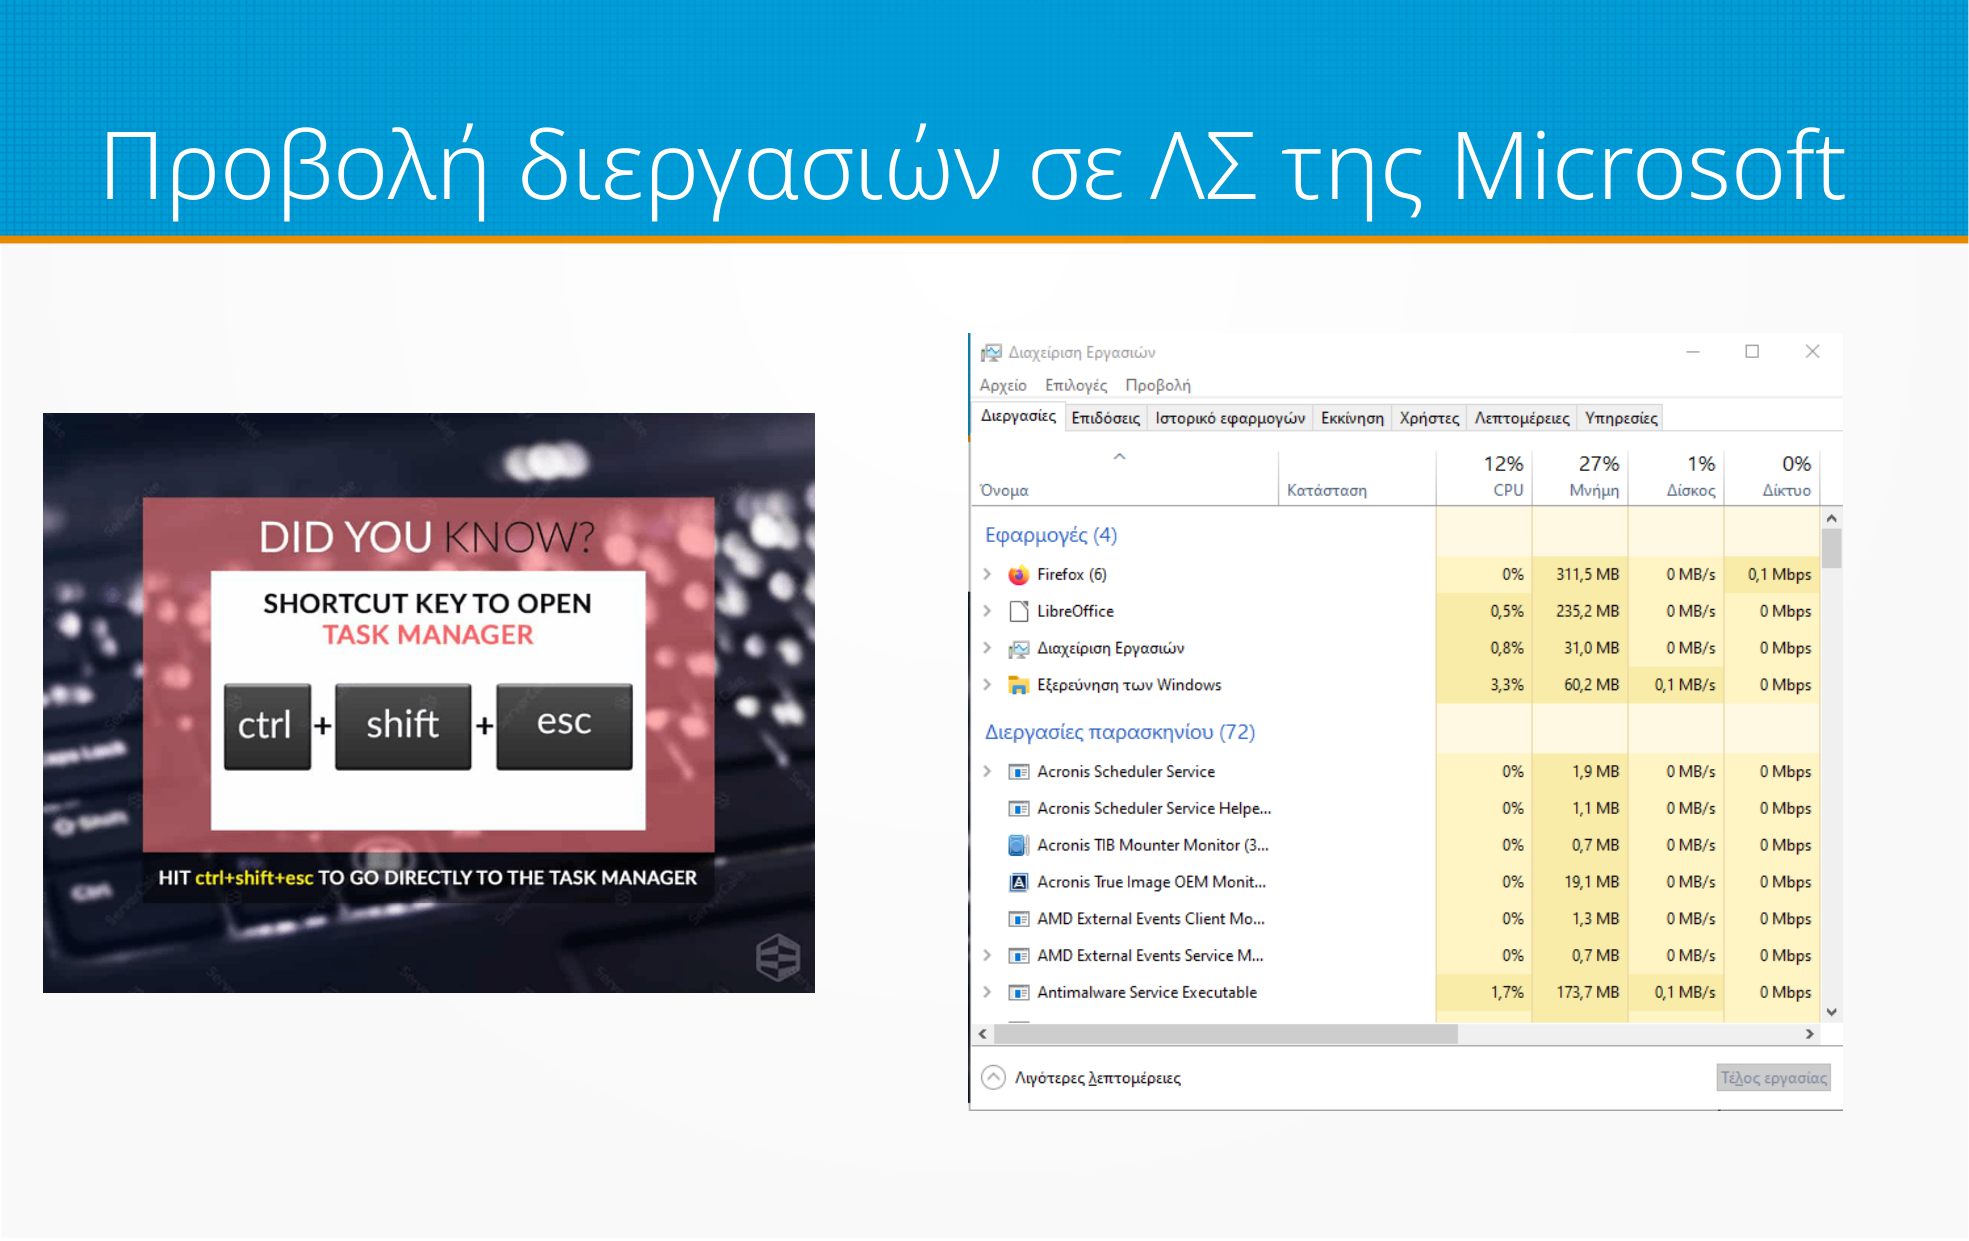

# Προβολή διεργασιών σε ΛΣ της Microsoft